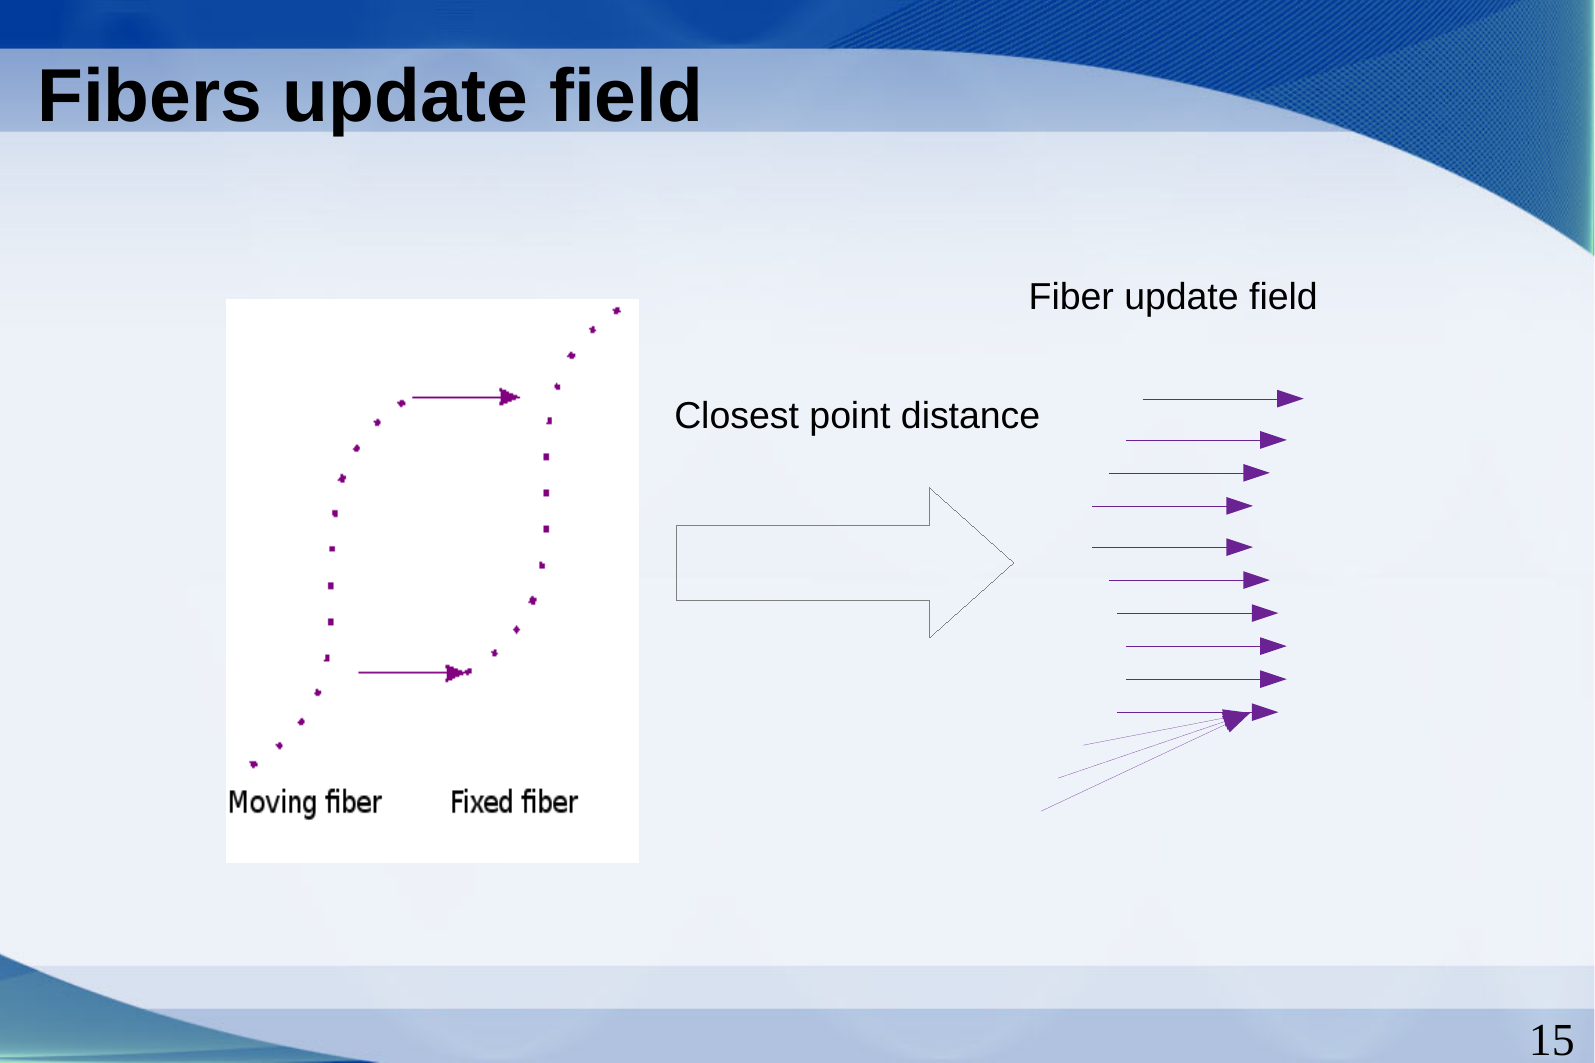

# Fibers update field
Fiber update field
Closest point distance
15